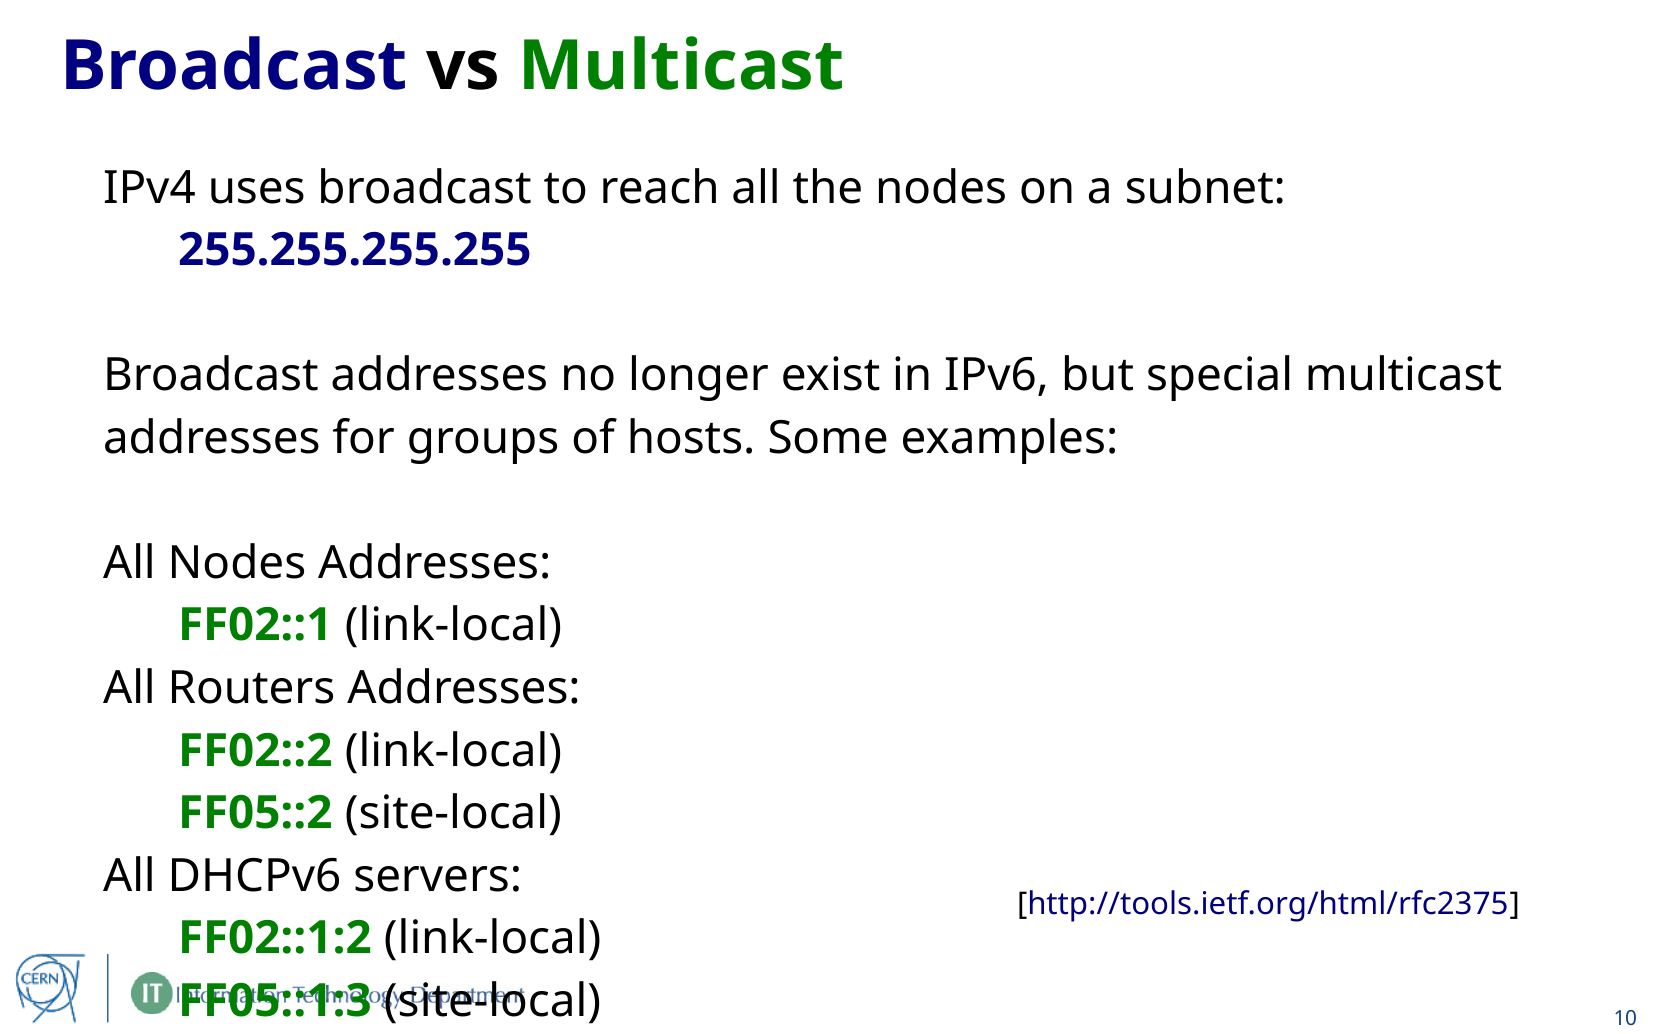

# Broadcast vs Multicast
IPv4 uses broadcast to reach all the nodes on a subnet:
	255.255.255.255
Broadcast addresses no longer exist in IPv6, but special multicast addresses for groups of hosts. Some examples:
All Nodes Addresses:
	FF02::1 (link-local)
All Routers Addresses:
	FF02::2 (link-local)
	FF05::2 (site-local)
All DHCPv6 servers:
	FF02::1:2 (link-local)
	FF05::1:3 (site-local)
[http://tools.ietf.org/html/rfc2375]